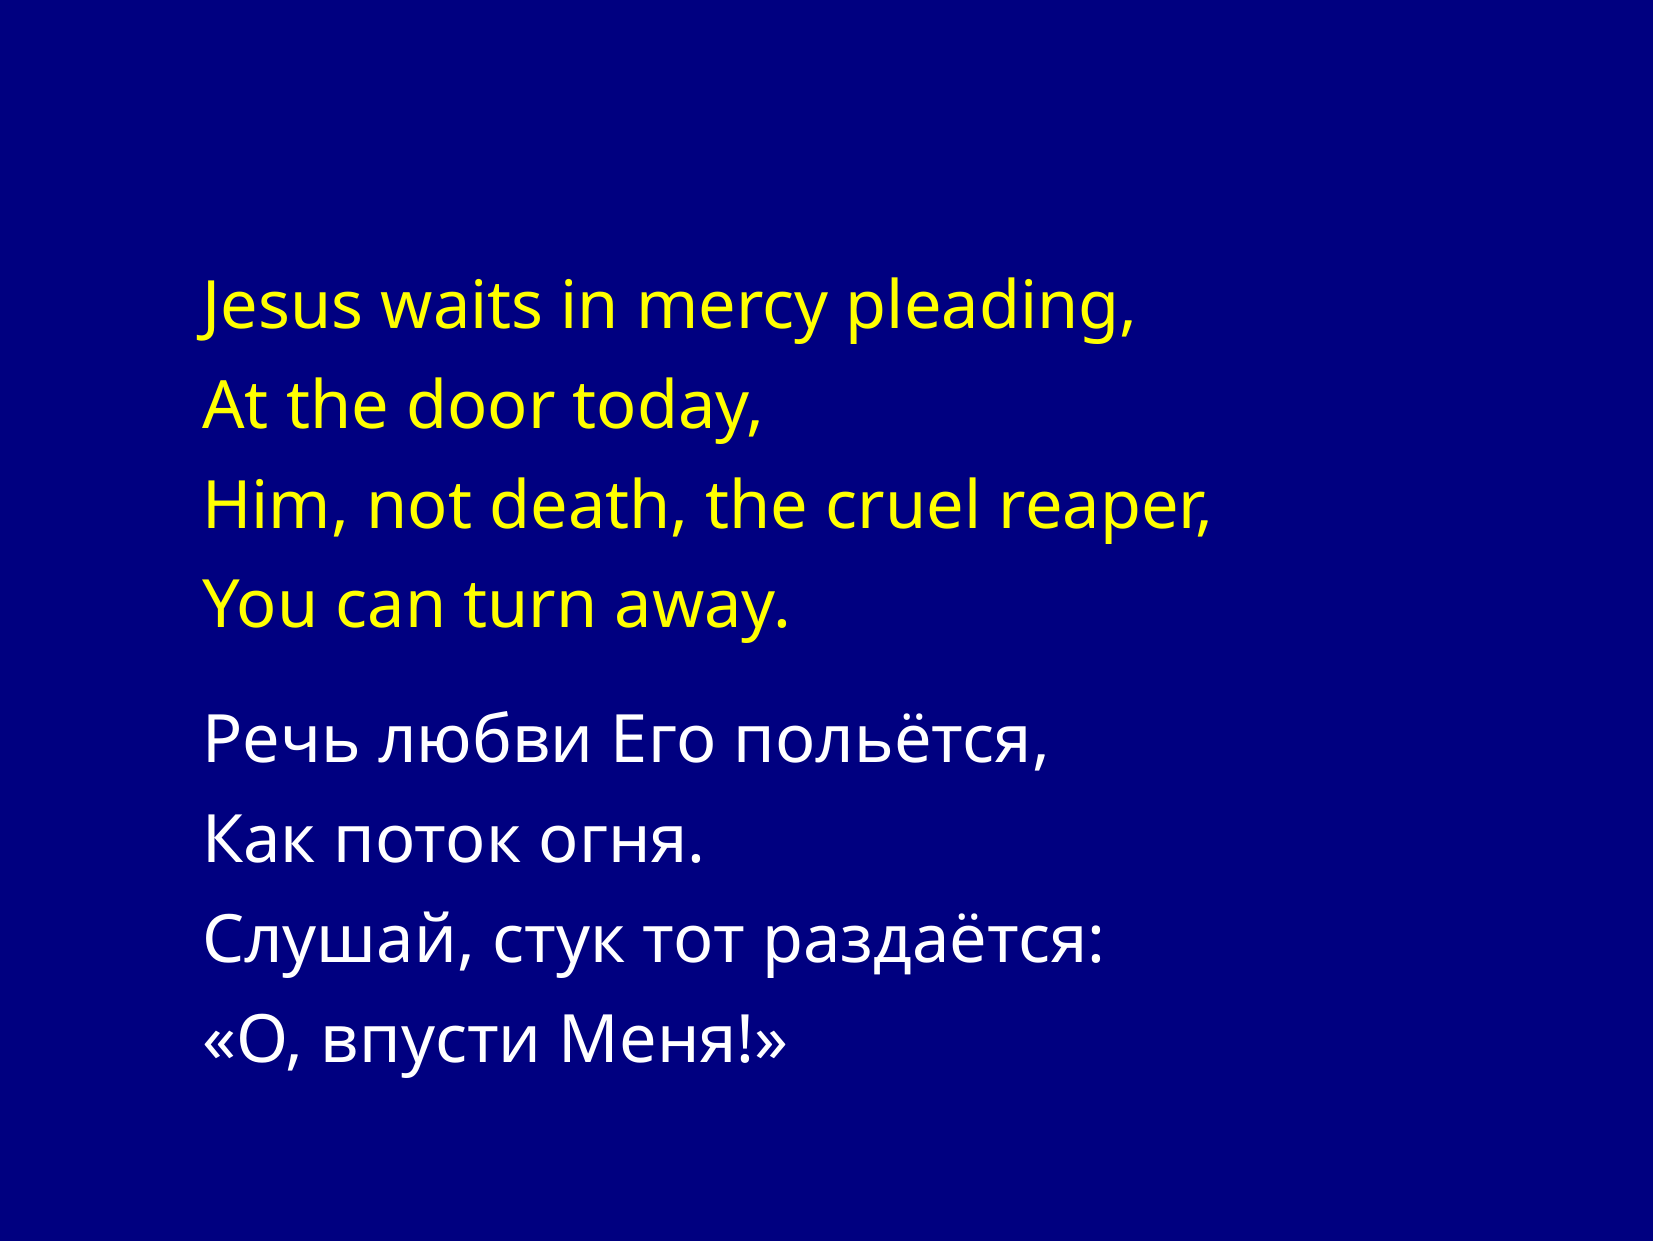

Jesus waits in mercy pleading,
	At the door today,
	Him, not death, the cruel reaper,
	You can turn away.
	Речь любви Его польётся,
	Как поток огня.
	Слушай, стук тот раздаётся:
	«О, впусти Меня!»